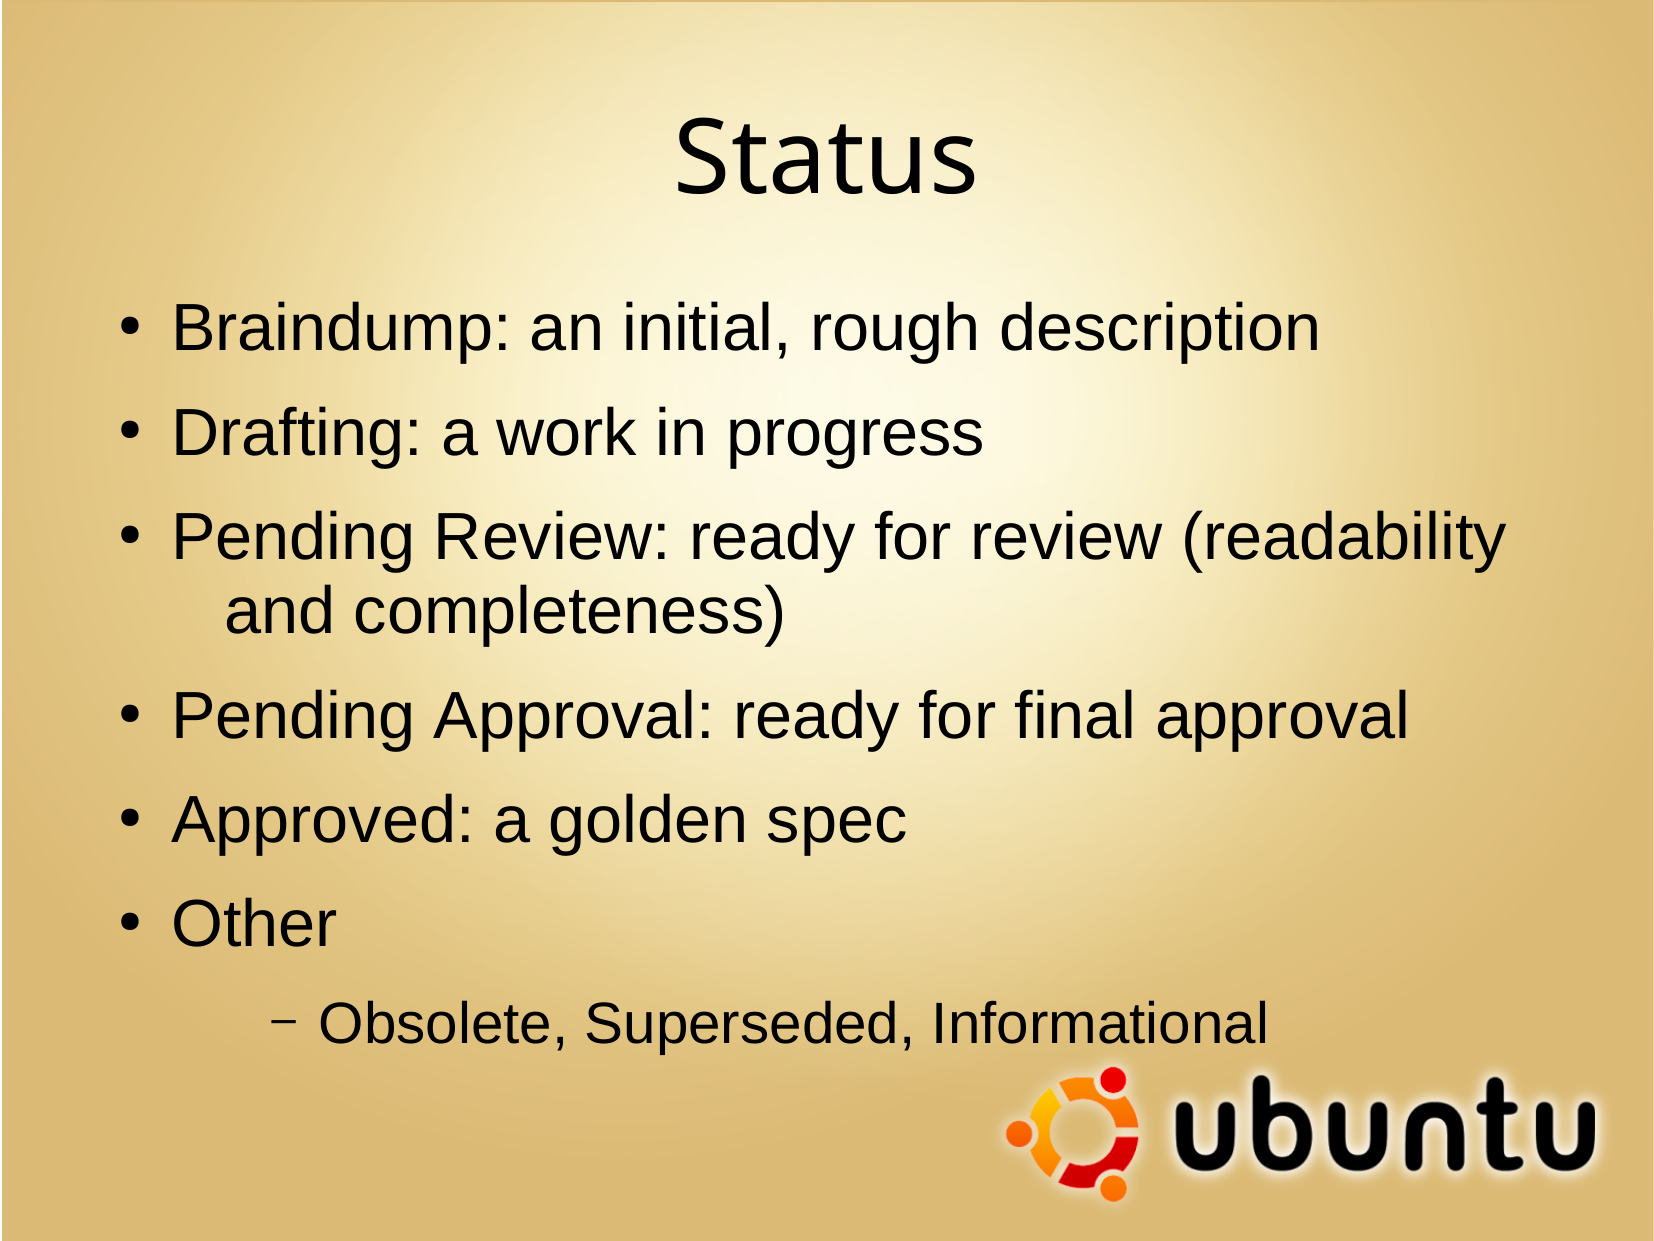

# Status
Braindump: an initial, rough description
Drafting: a work in progress
Pending Review: ready for review (readability and completeness)
Pending Approval: ready for final approval
Approved: a golden spec
Other
Obsolete, Superseded, Informational